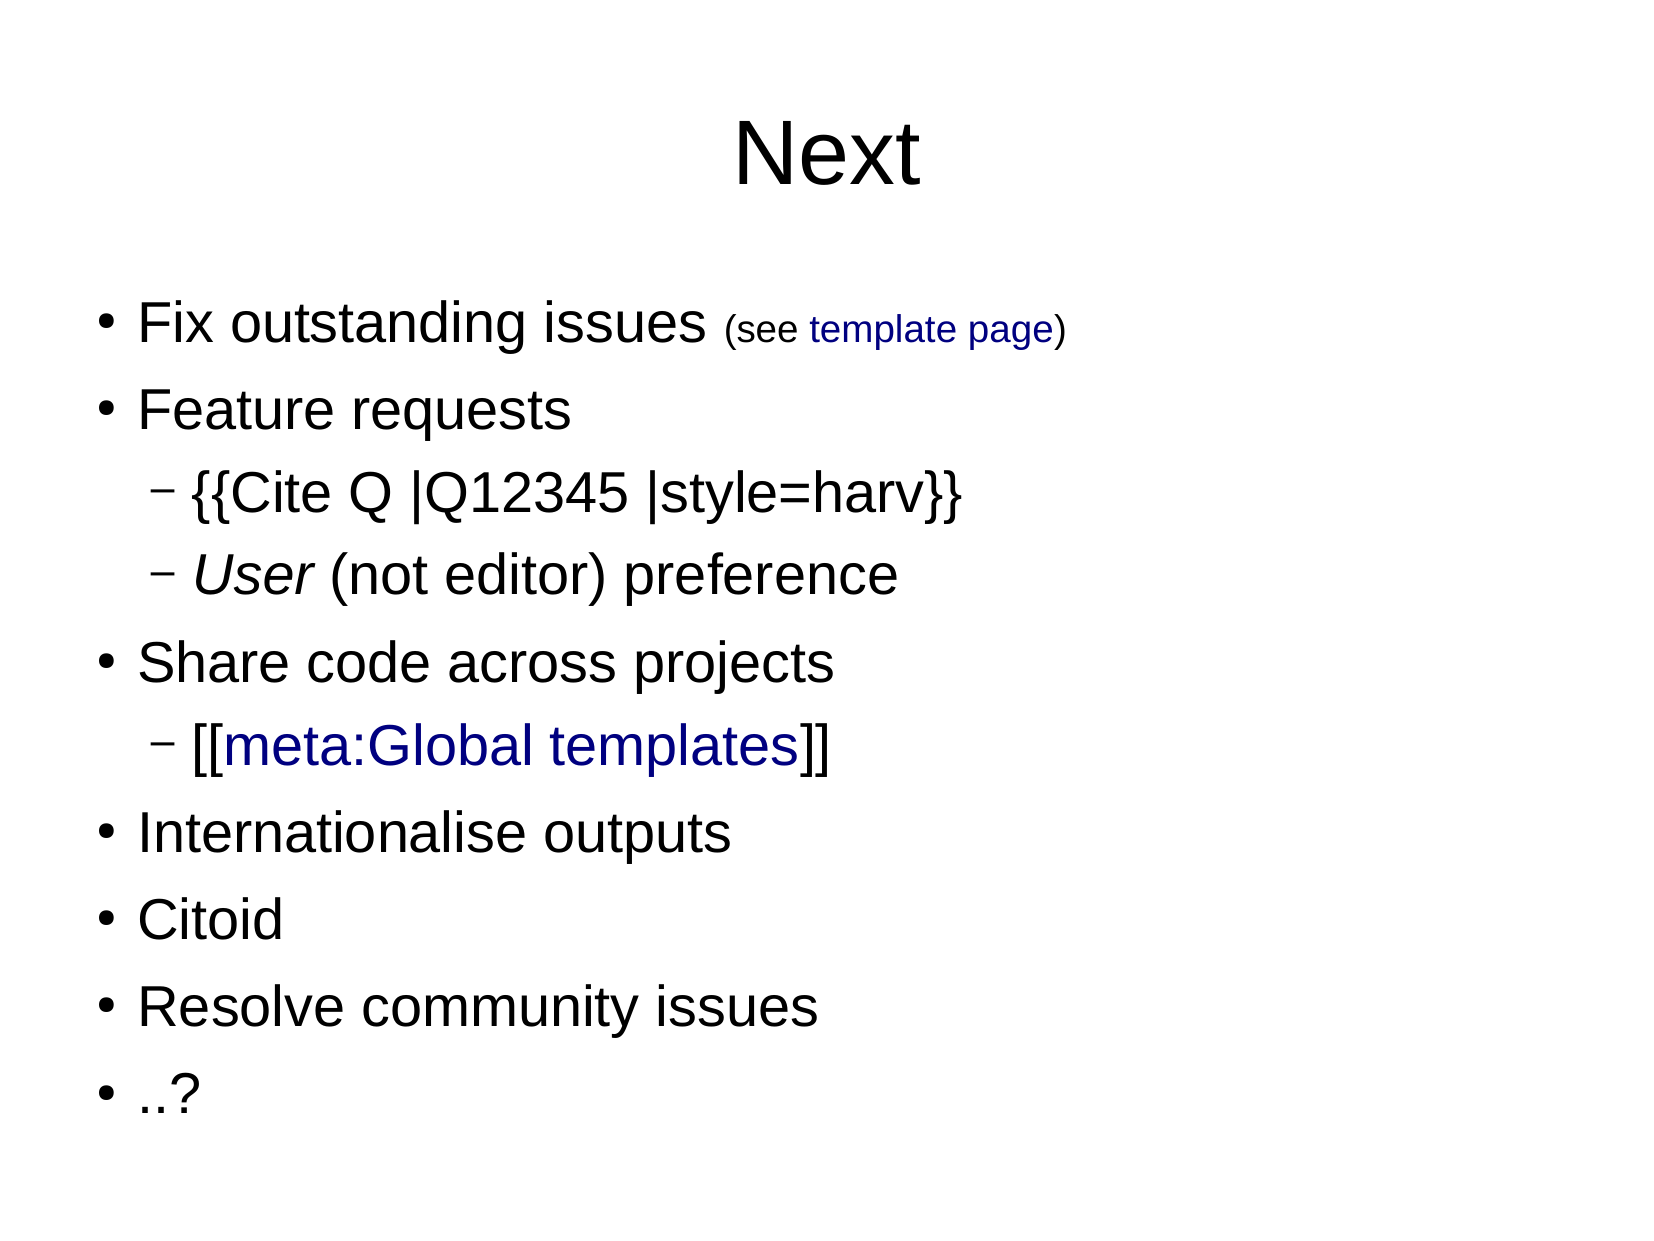

# Next
Fix outstanding issues (see template page)
Feature requests
{{Cite Q |Q12345 |style=harv}}
User (not editor) preference
Share code across projects
[[meta:Global templates]]
Internationalise outputs
Citoid
Resolve community issues
..?